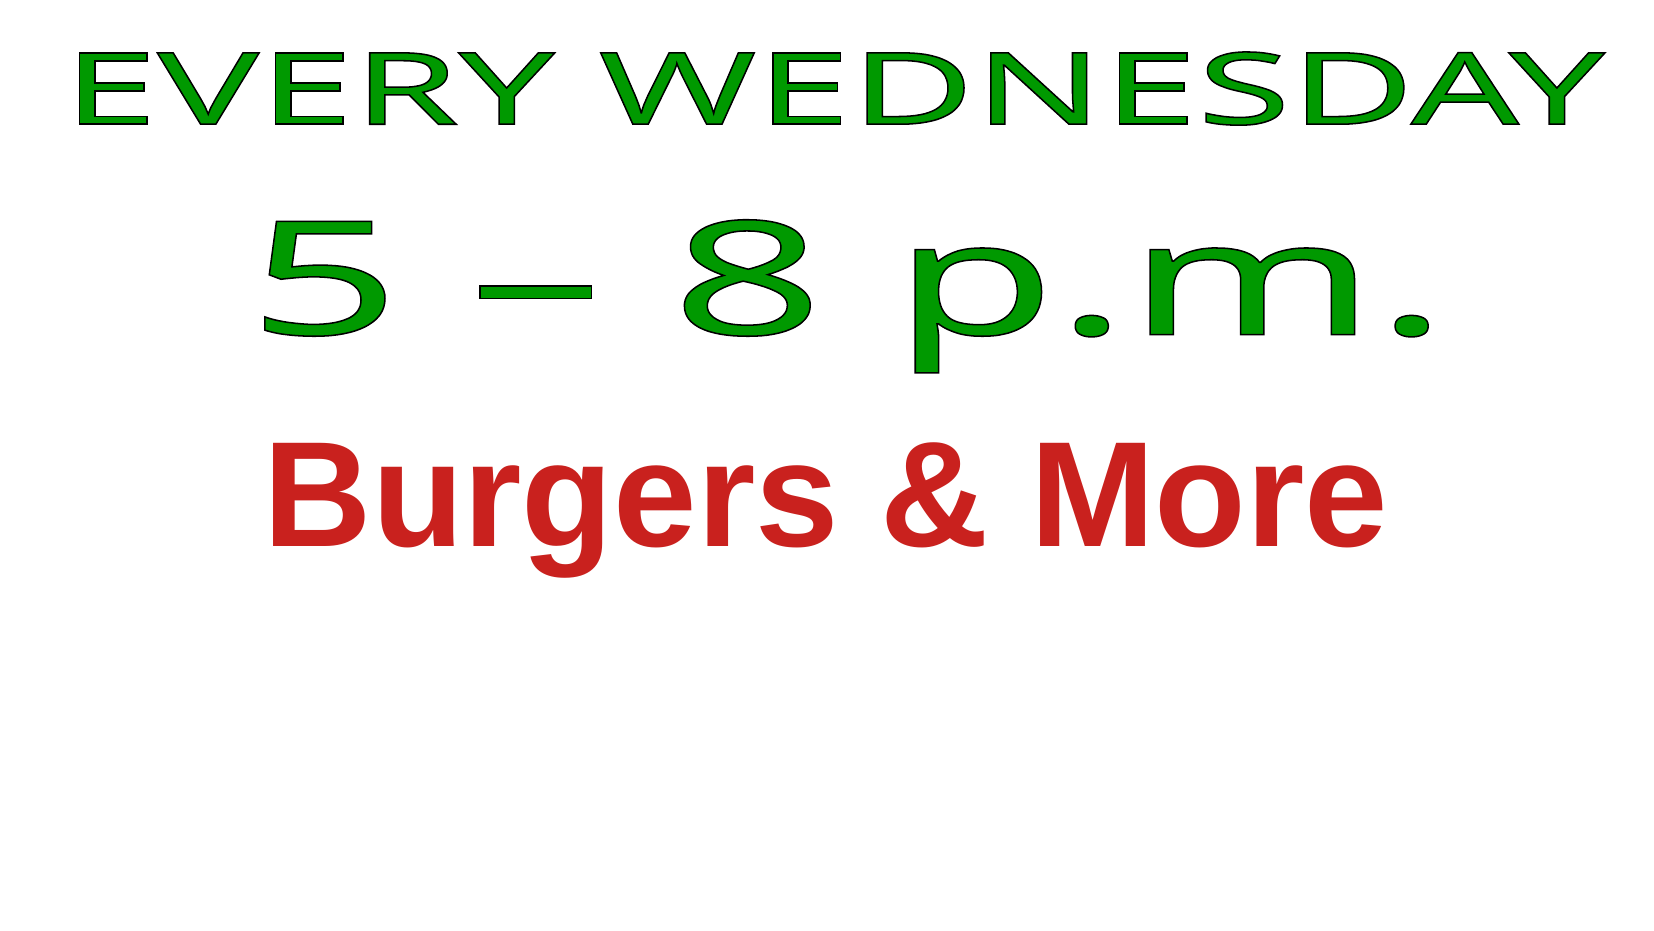

EVERY WEDNESDAY
5 – 8 p.m.
Burgers & More